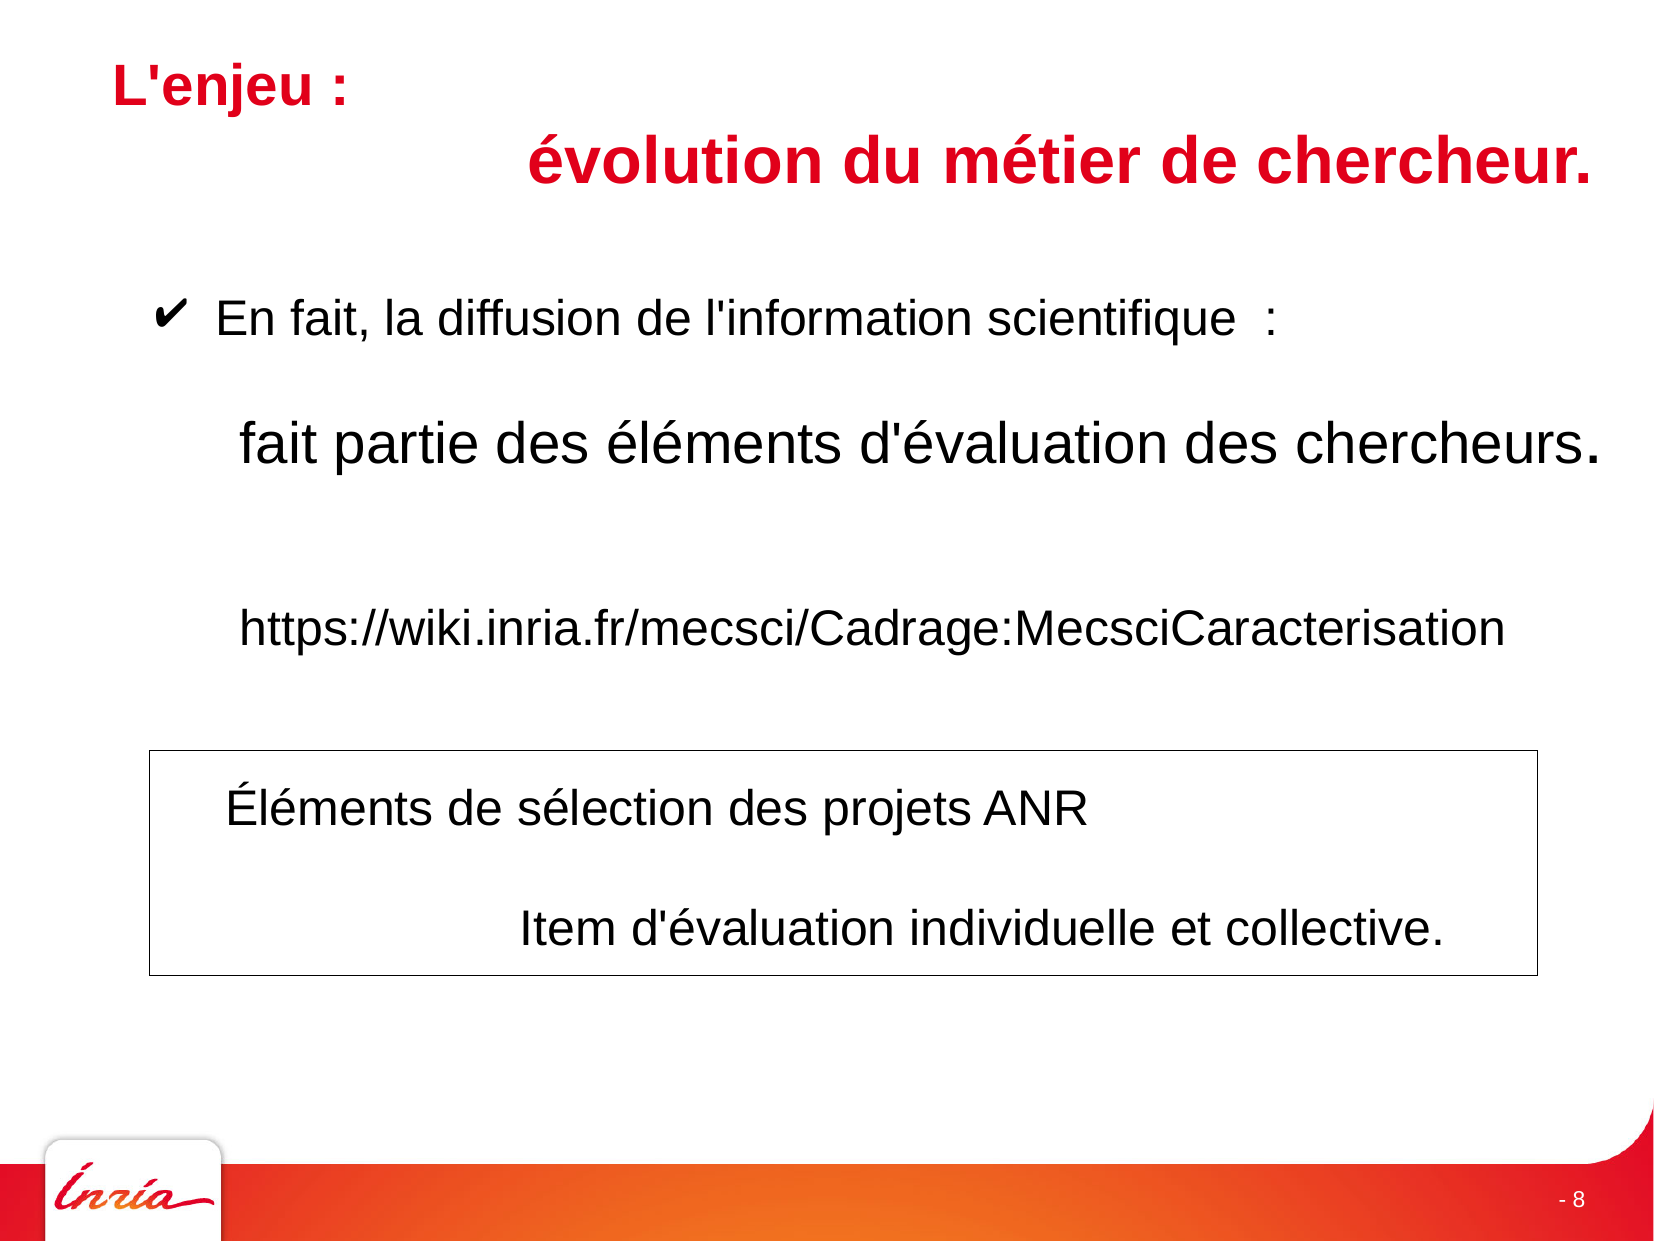

# L'enjeu : évolution du métier de chercheur.
 En fait, la diffusion de l'information scientifique :
 fait partie des éléments d'évaluation des chercheurs.
 https://wiki.inria.fr/mecsci/Cadrage:MecsciCaracterisation
Éléments de sélection des projets ANR
 Item d'évaluation individuelle et collective.